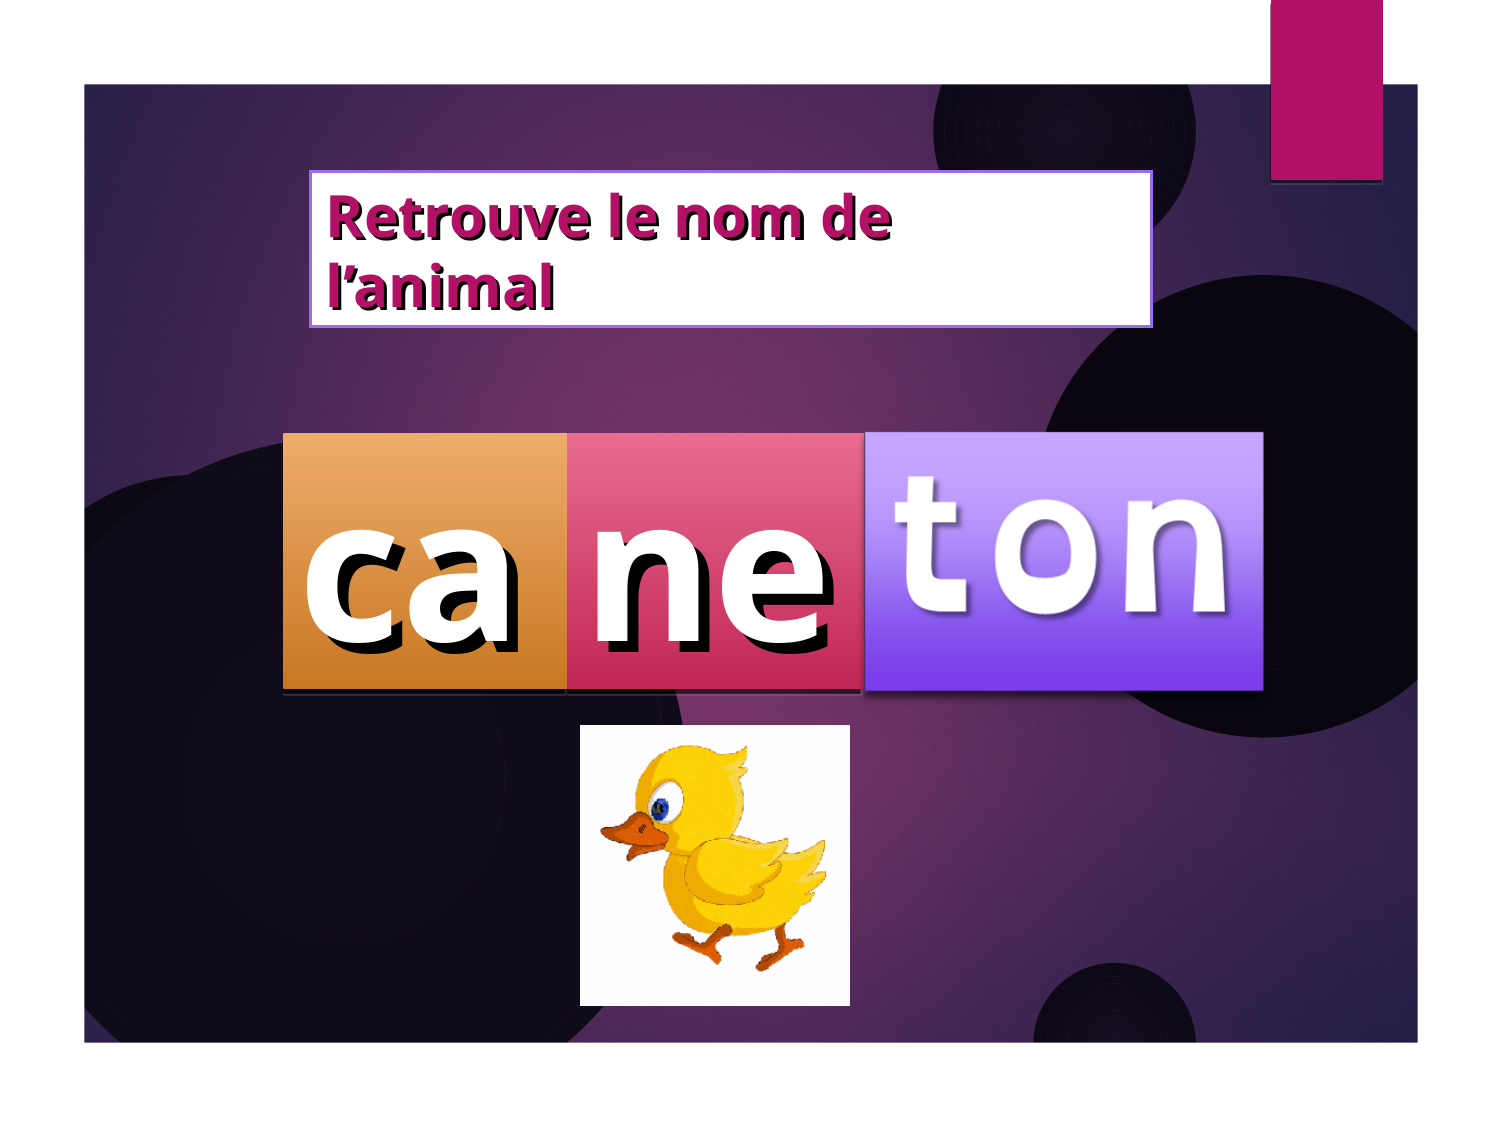

Retrouve le nom de l’animal
ca
ne